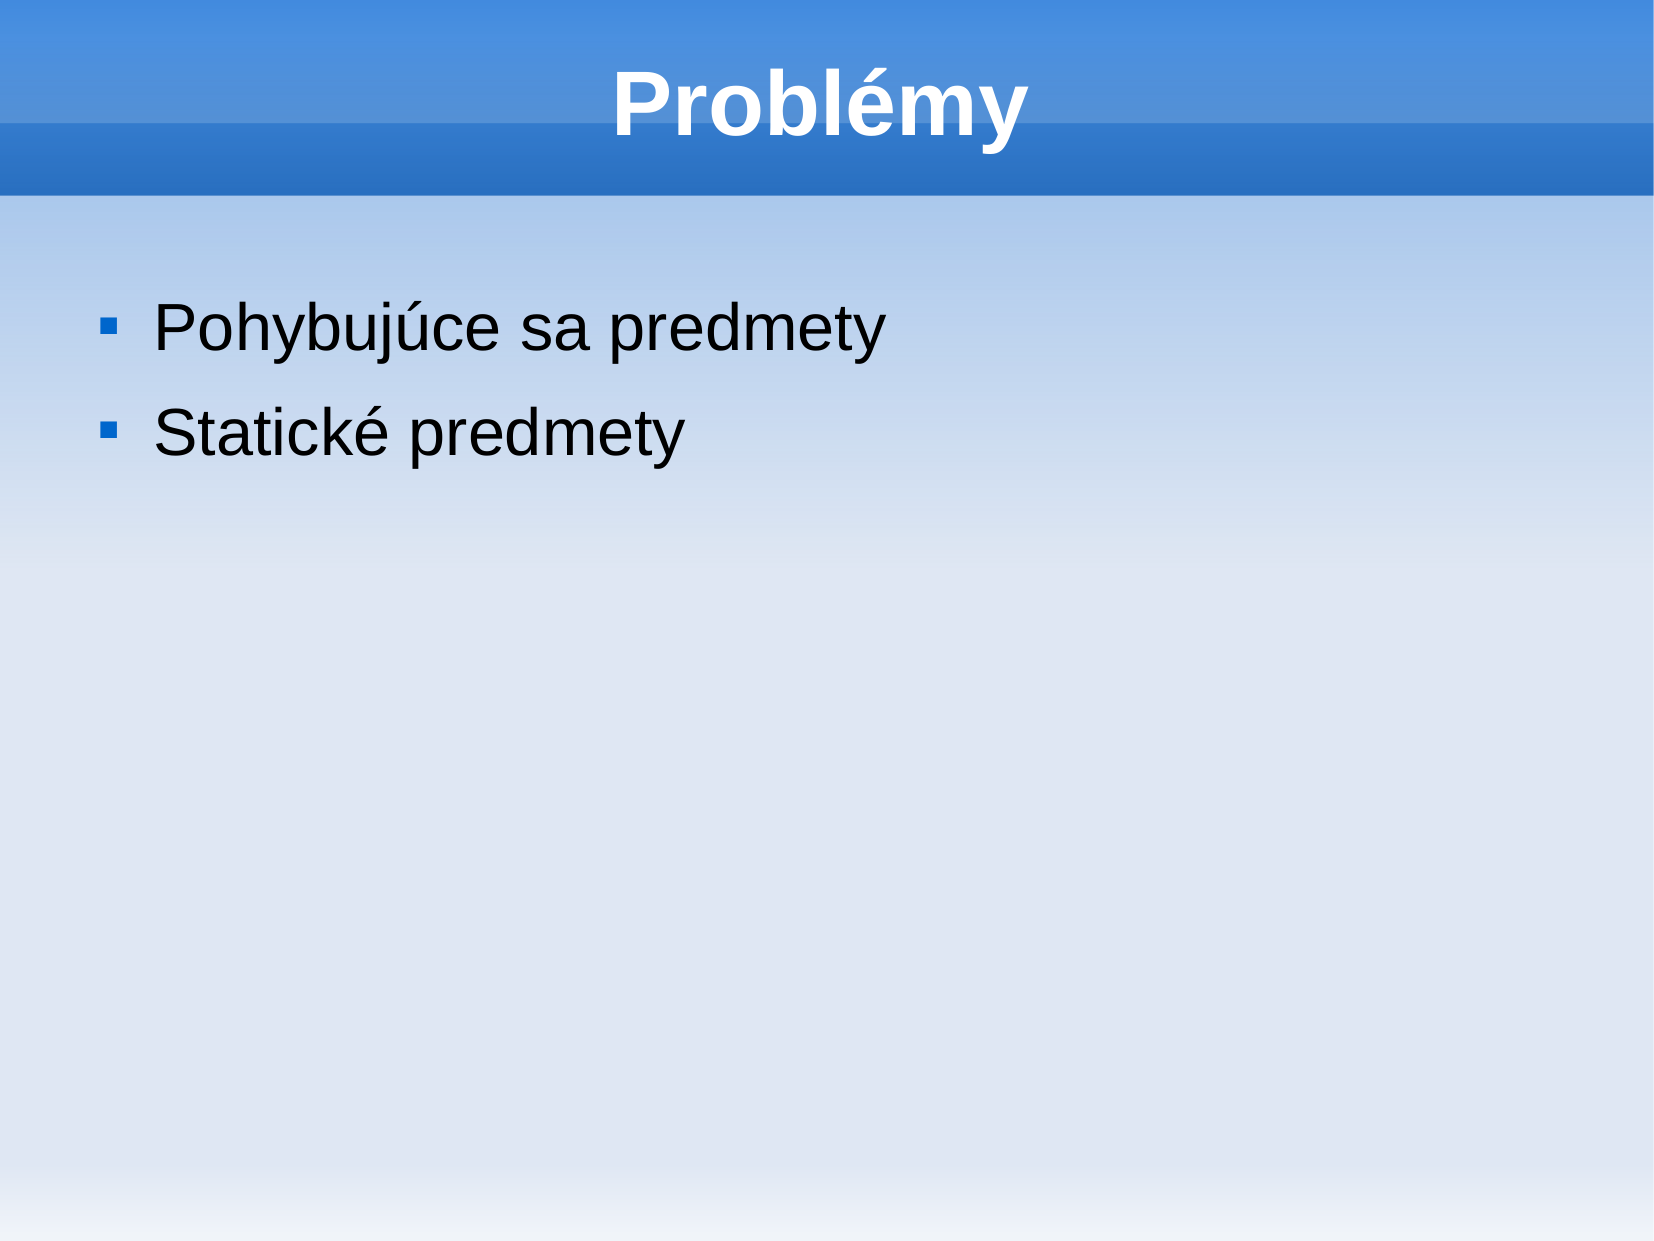

# Problémy
Pohybujúce sa predmety
Statické predmety